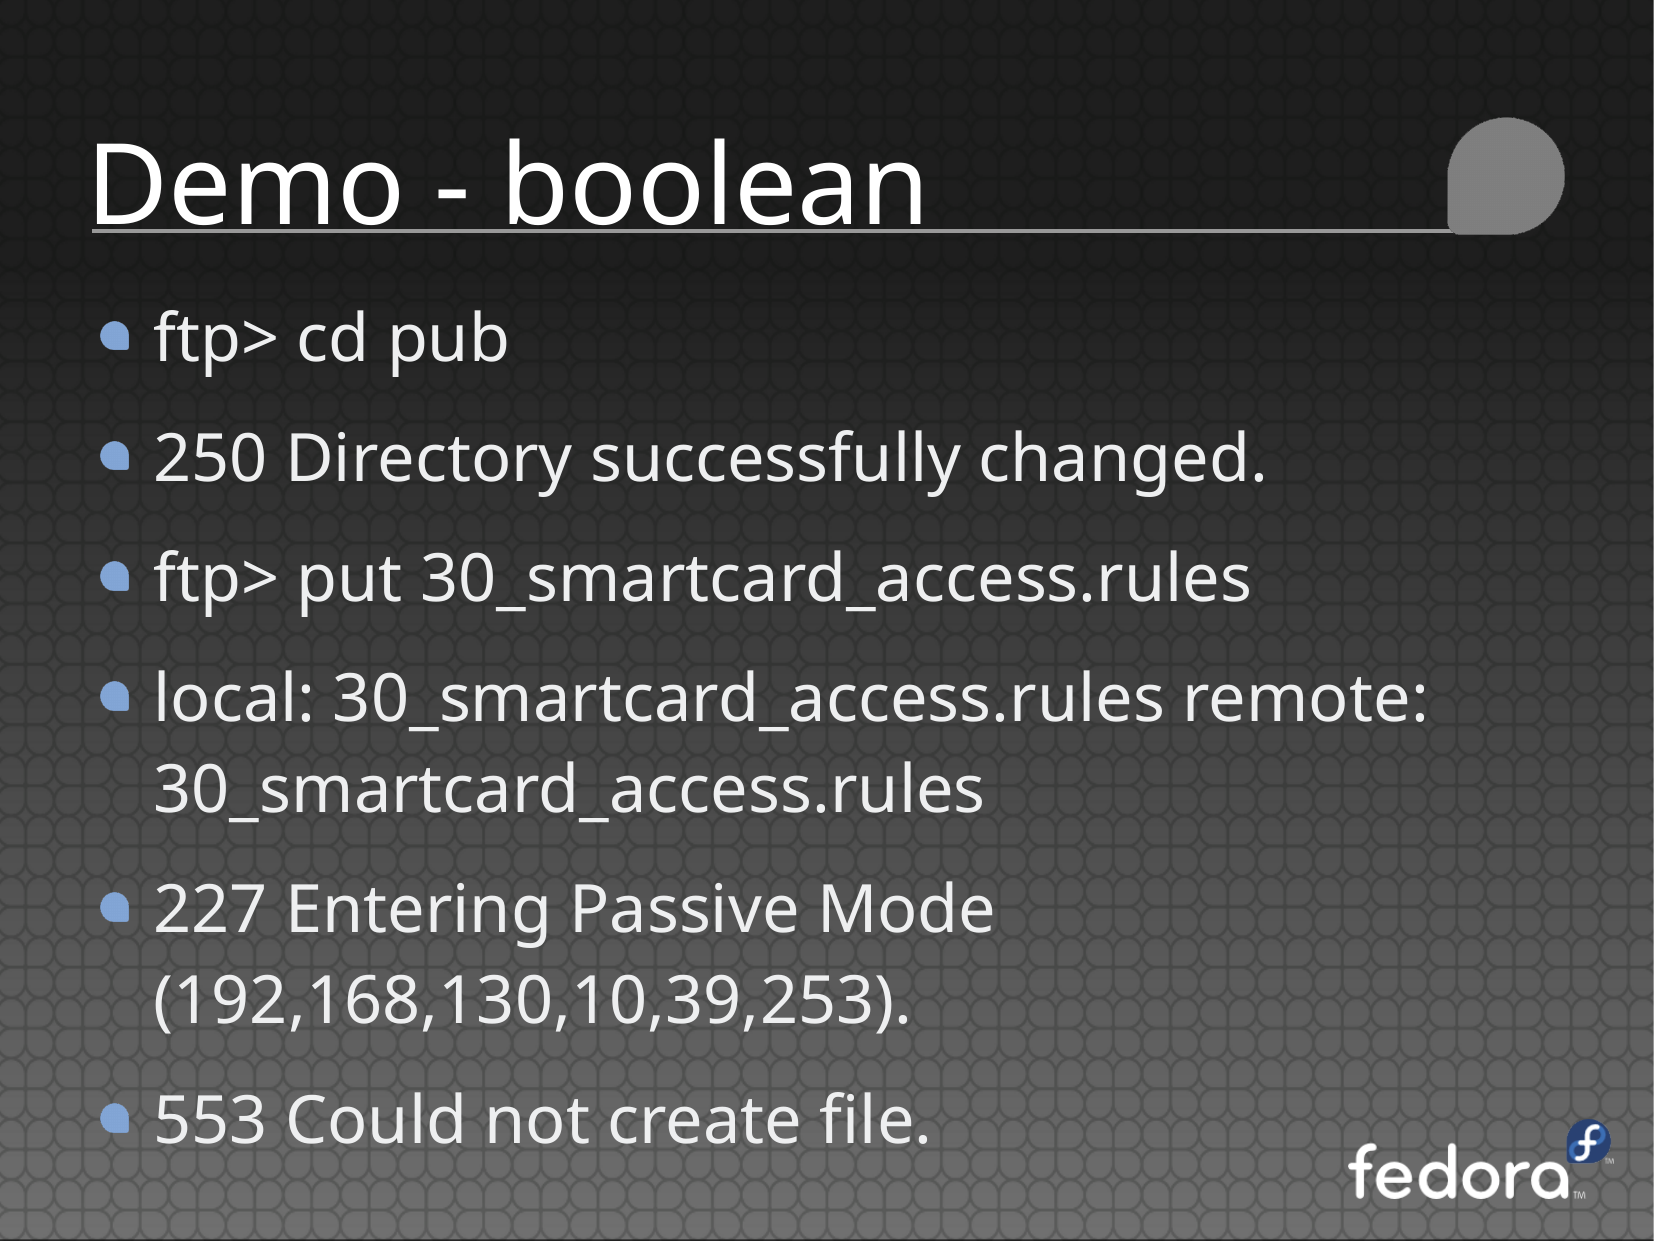

# Demo - boolean
ftp> cd pub
250 Directory successfully changed.
ftp> put 30_smartcard_access.rules
local: 30_smartcard_access.rules remote: 30_smartcard_access.rules
227 Entering Passive Mode (192,168,130,10,39,253).
553 Could not create file.